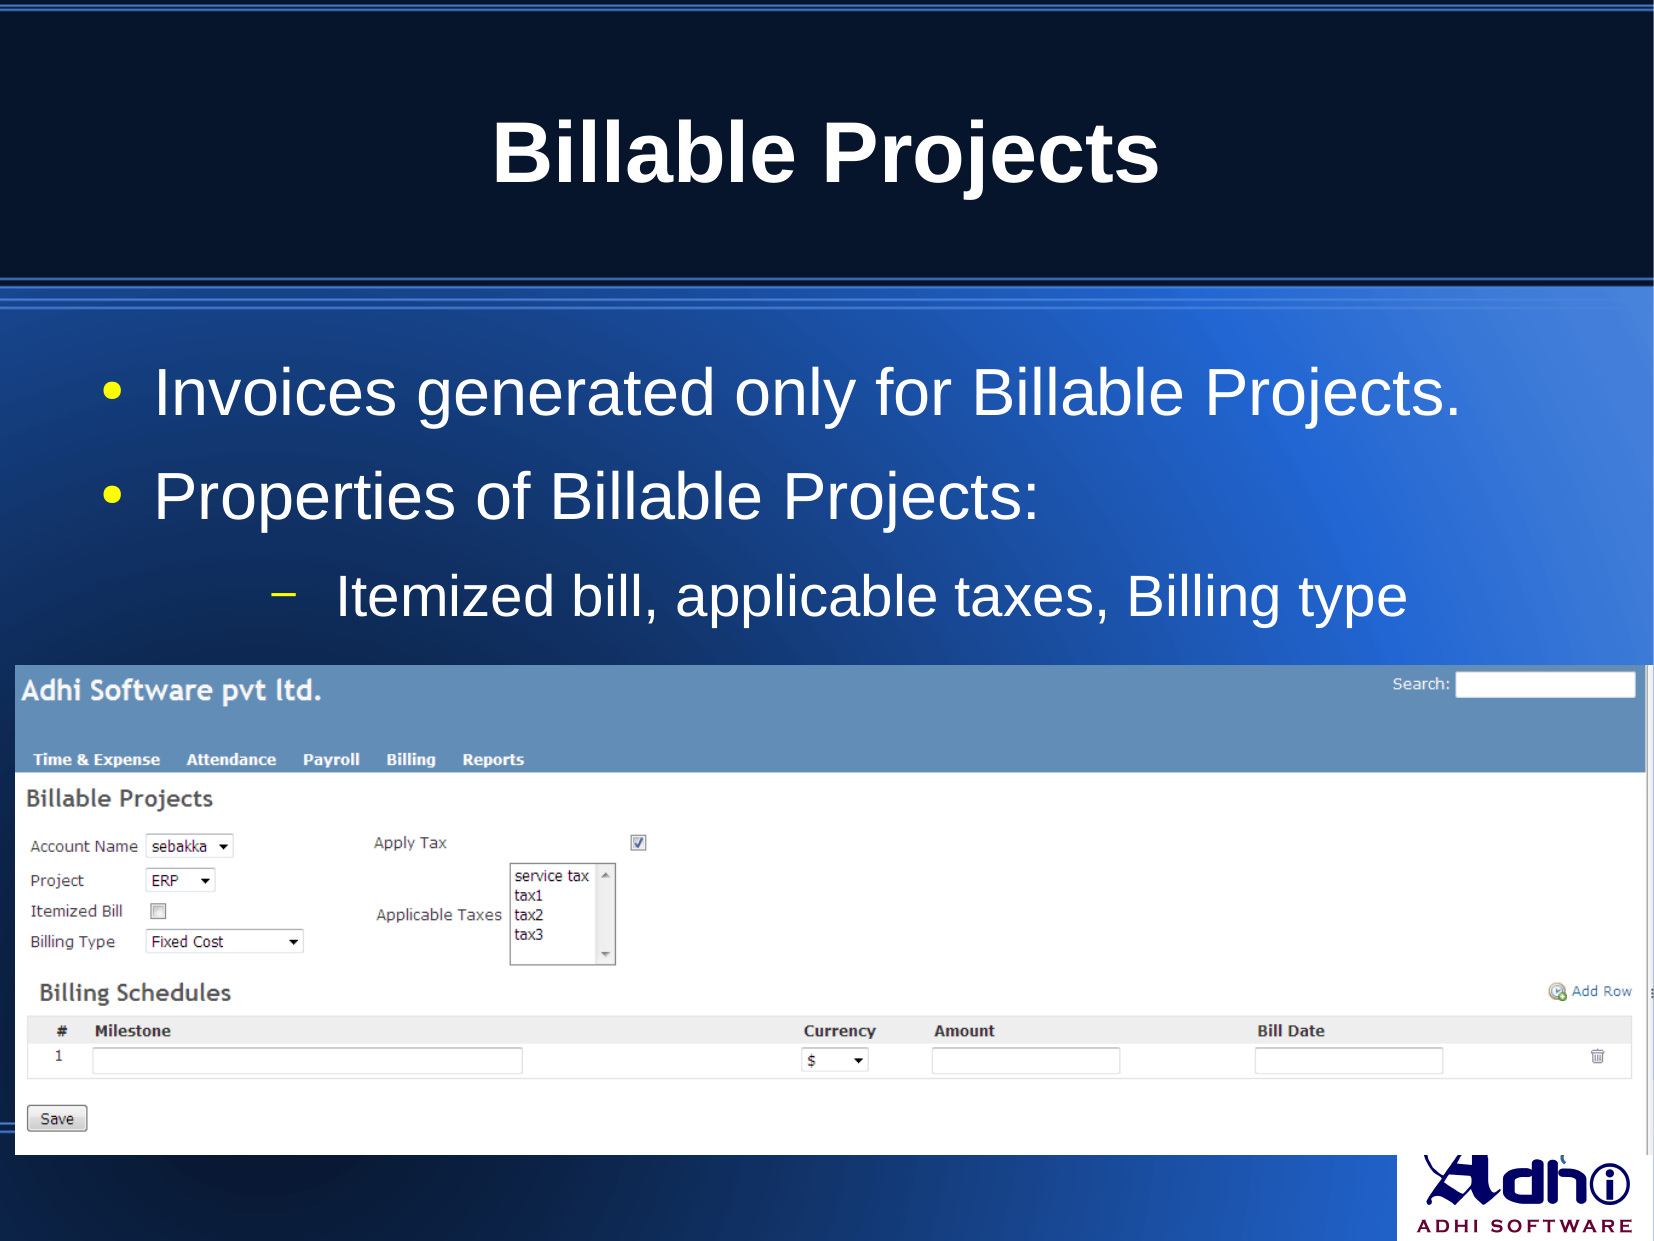

# Billable Projects
Invoices generated only for Billable Projects.
Properties of Billable Projects:
 Itemized bill, applicable taxes, Billing type